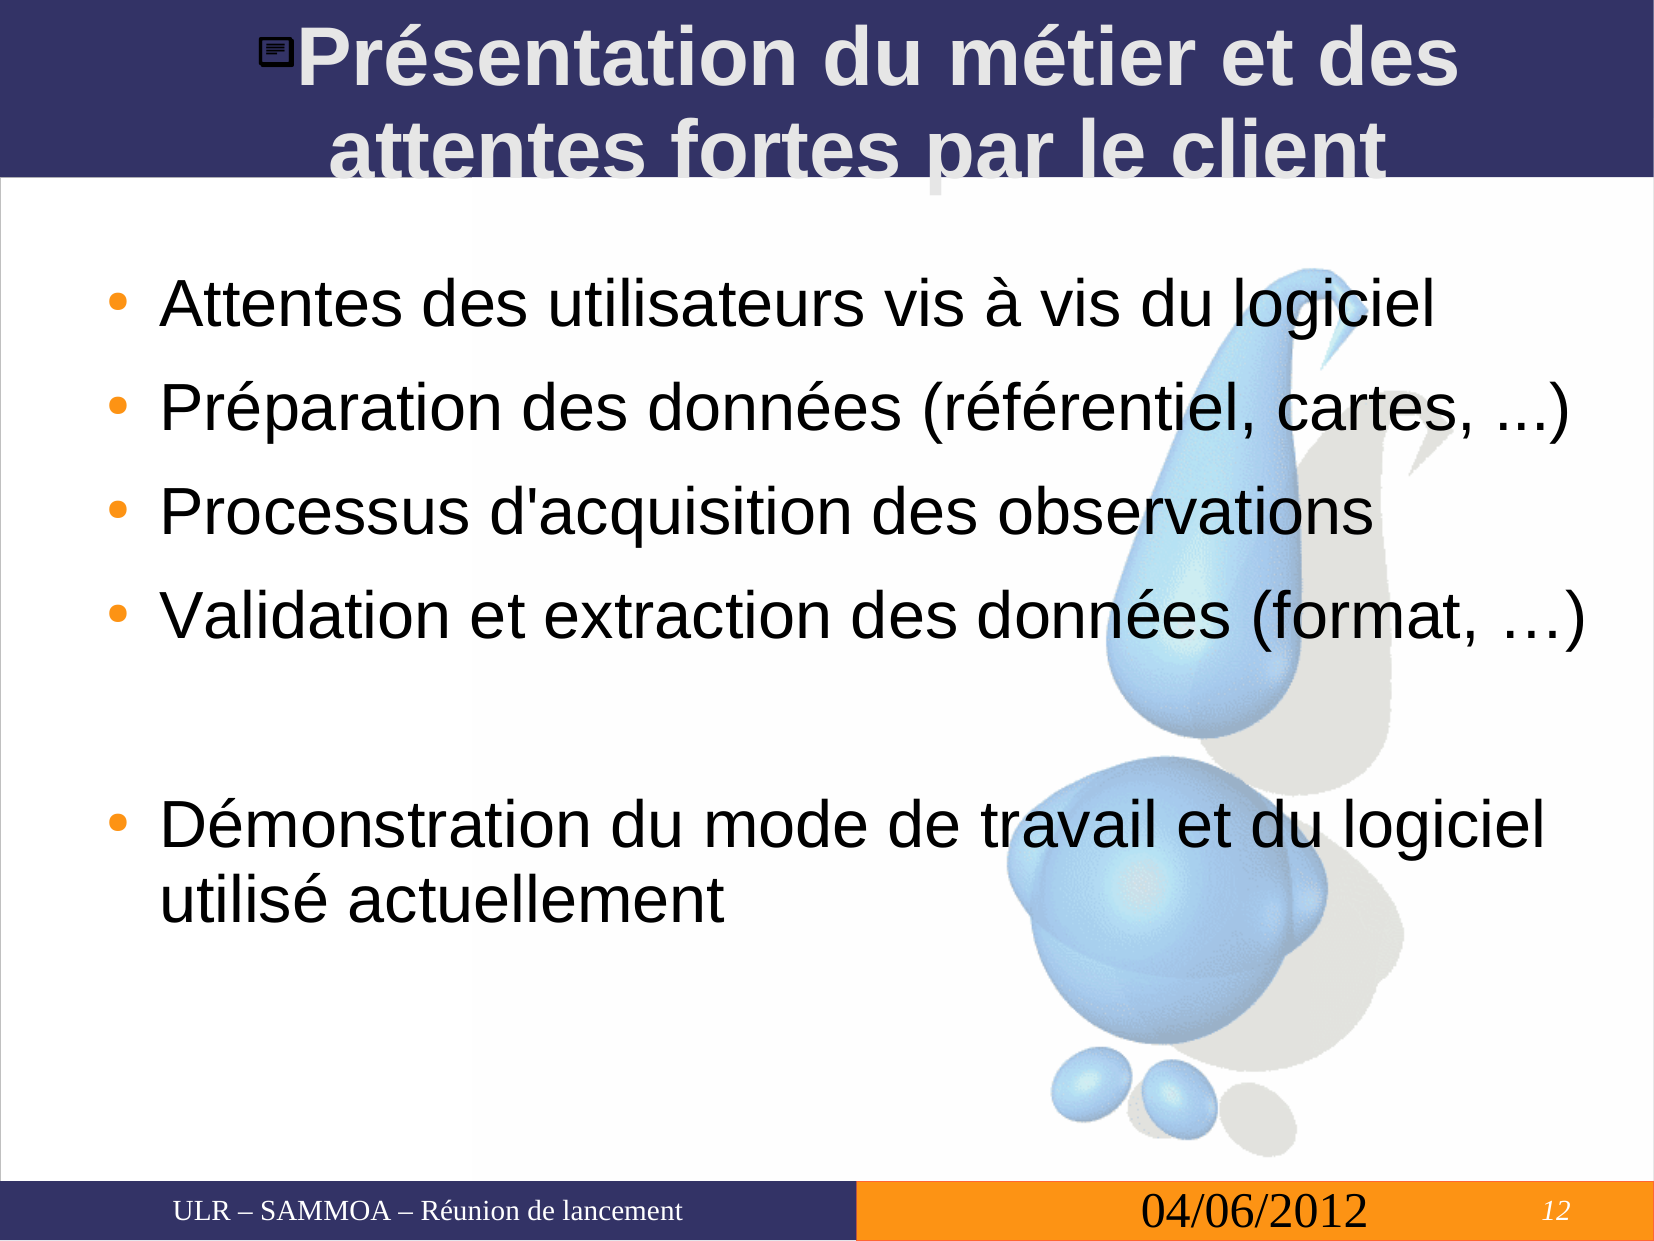

# Présentation du métier et des attentes fortes par le client
Attentes des utilisateurs vis à vis du logiciel
Préparation des données (référentiel, cartes, ...)
Processus d'acquisition des observations
Validation et extraction des données (format, …)
Démonstration du mode de travail et du logiciel utilisé actuellement
12